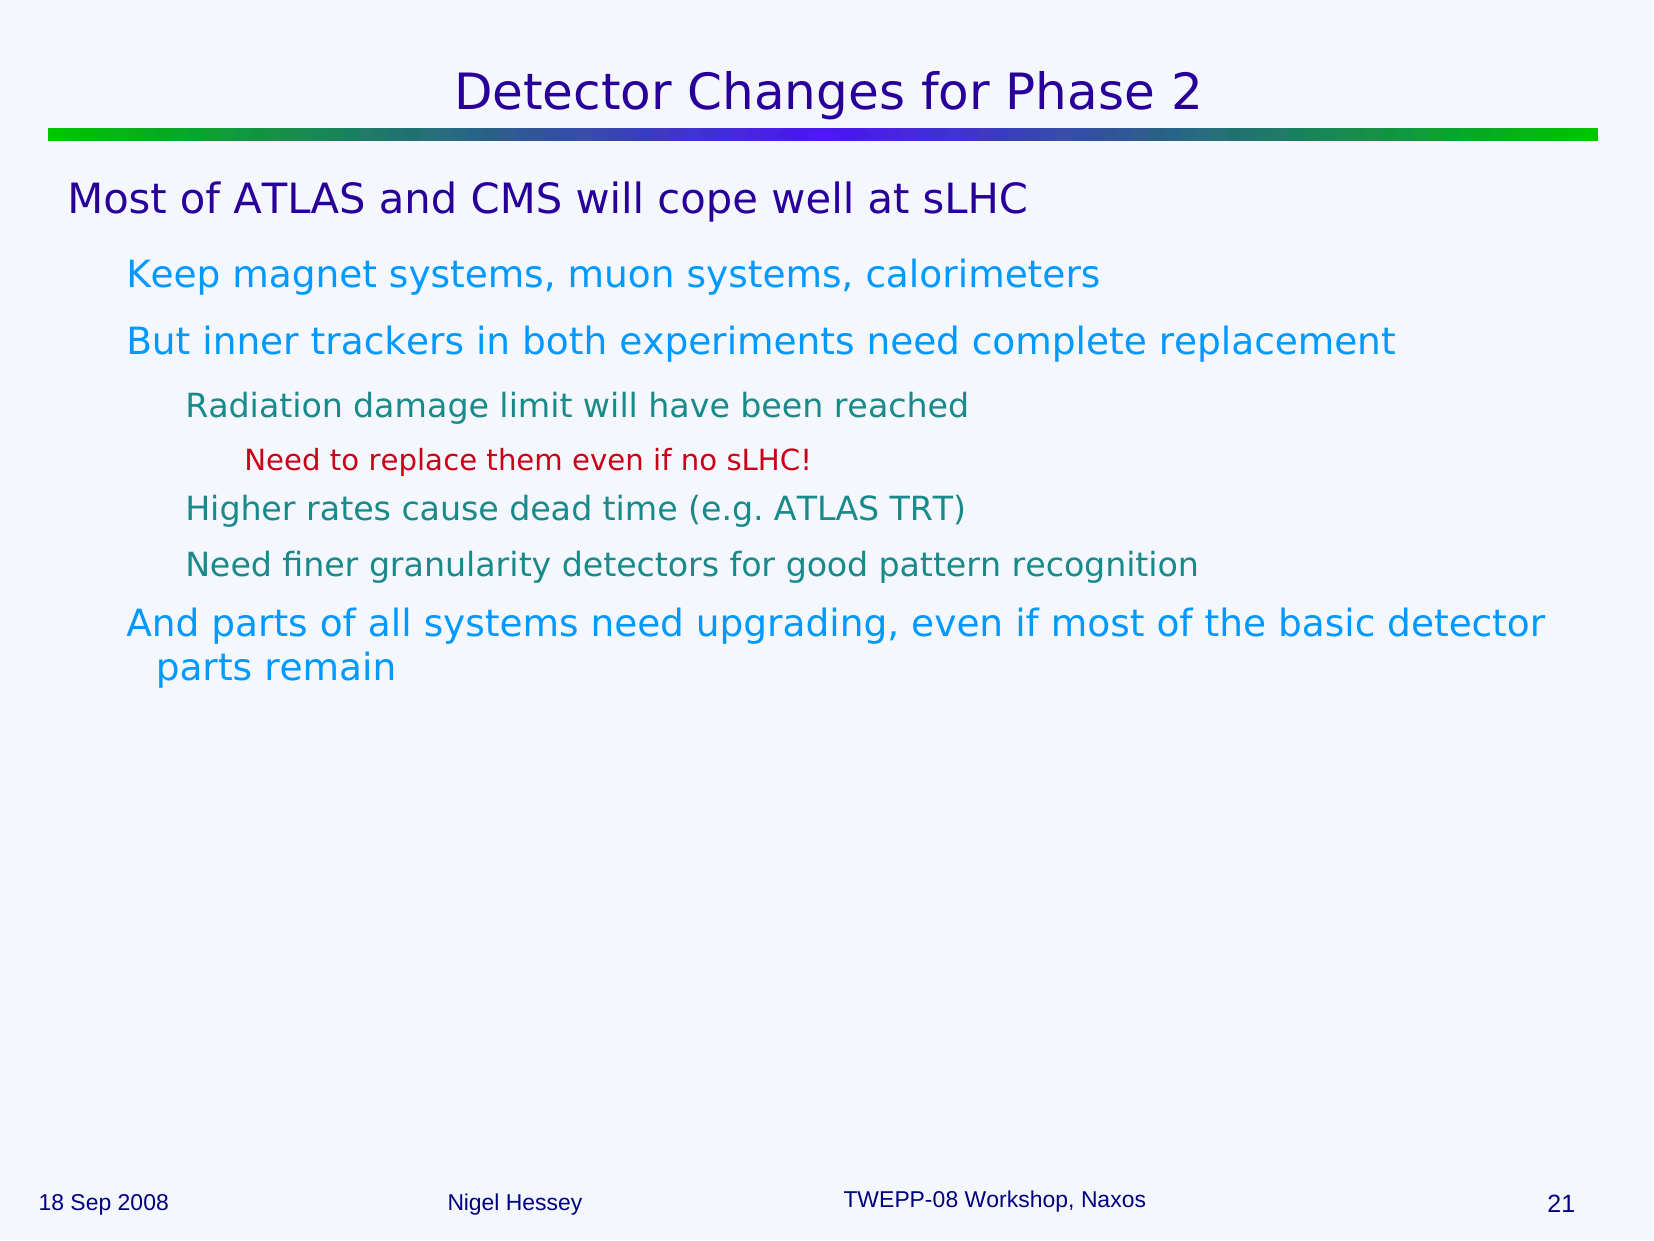

# Detector Changes for Phase 2
Most of ATLAS and CMS will cope well at sLHC
Keep magnet systems, muon systems, calorimeters
But inner trackers in both experiments need complete replacement
Radiation damage limit will have been reached
Need to replace them even if no sLHC!
Higher rates cause dead time (e.g. ATLAS TRT)
Need finer granularity detectors for good pattern recognition
And parts of all systems need upgrading, even if most of the basic detector parts remain